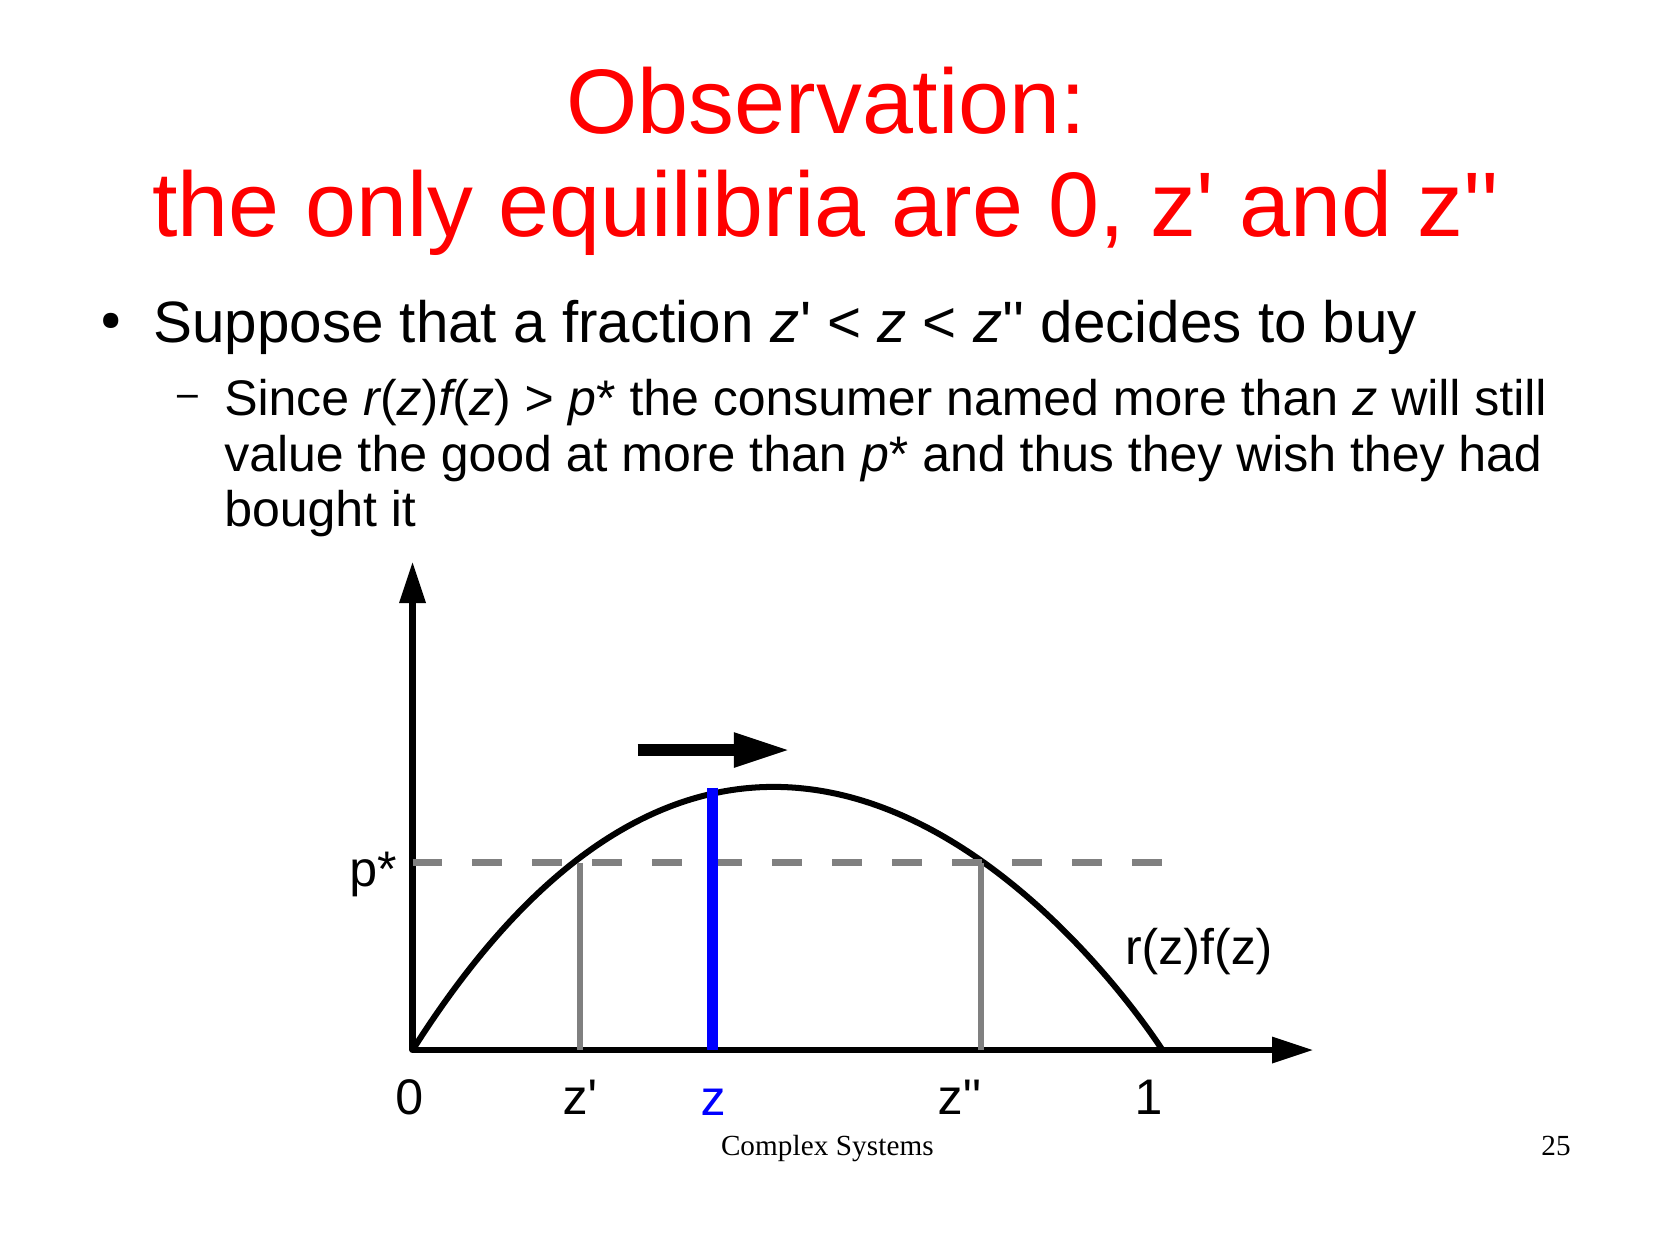

# Observation: the only equilibria are 0, z' and z''
Suppose that a fraction z' < z < z'' decides to buy
Since r(z)f(z) > p* the consumer named more than z will still value the good at more than p* and thus they wish they had bought it
p*
r(z)f(z)
0
z'
z''
1
z
Complex Systems
25